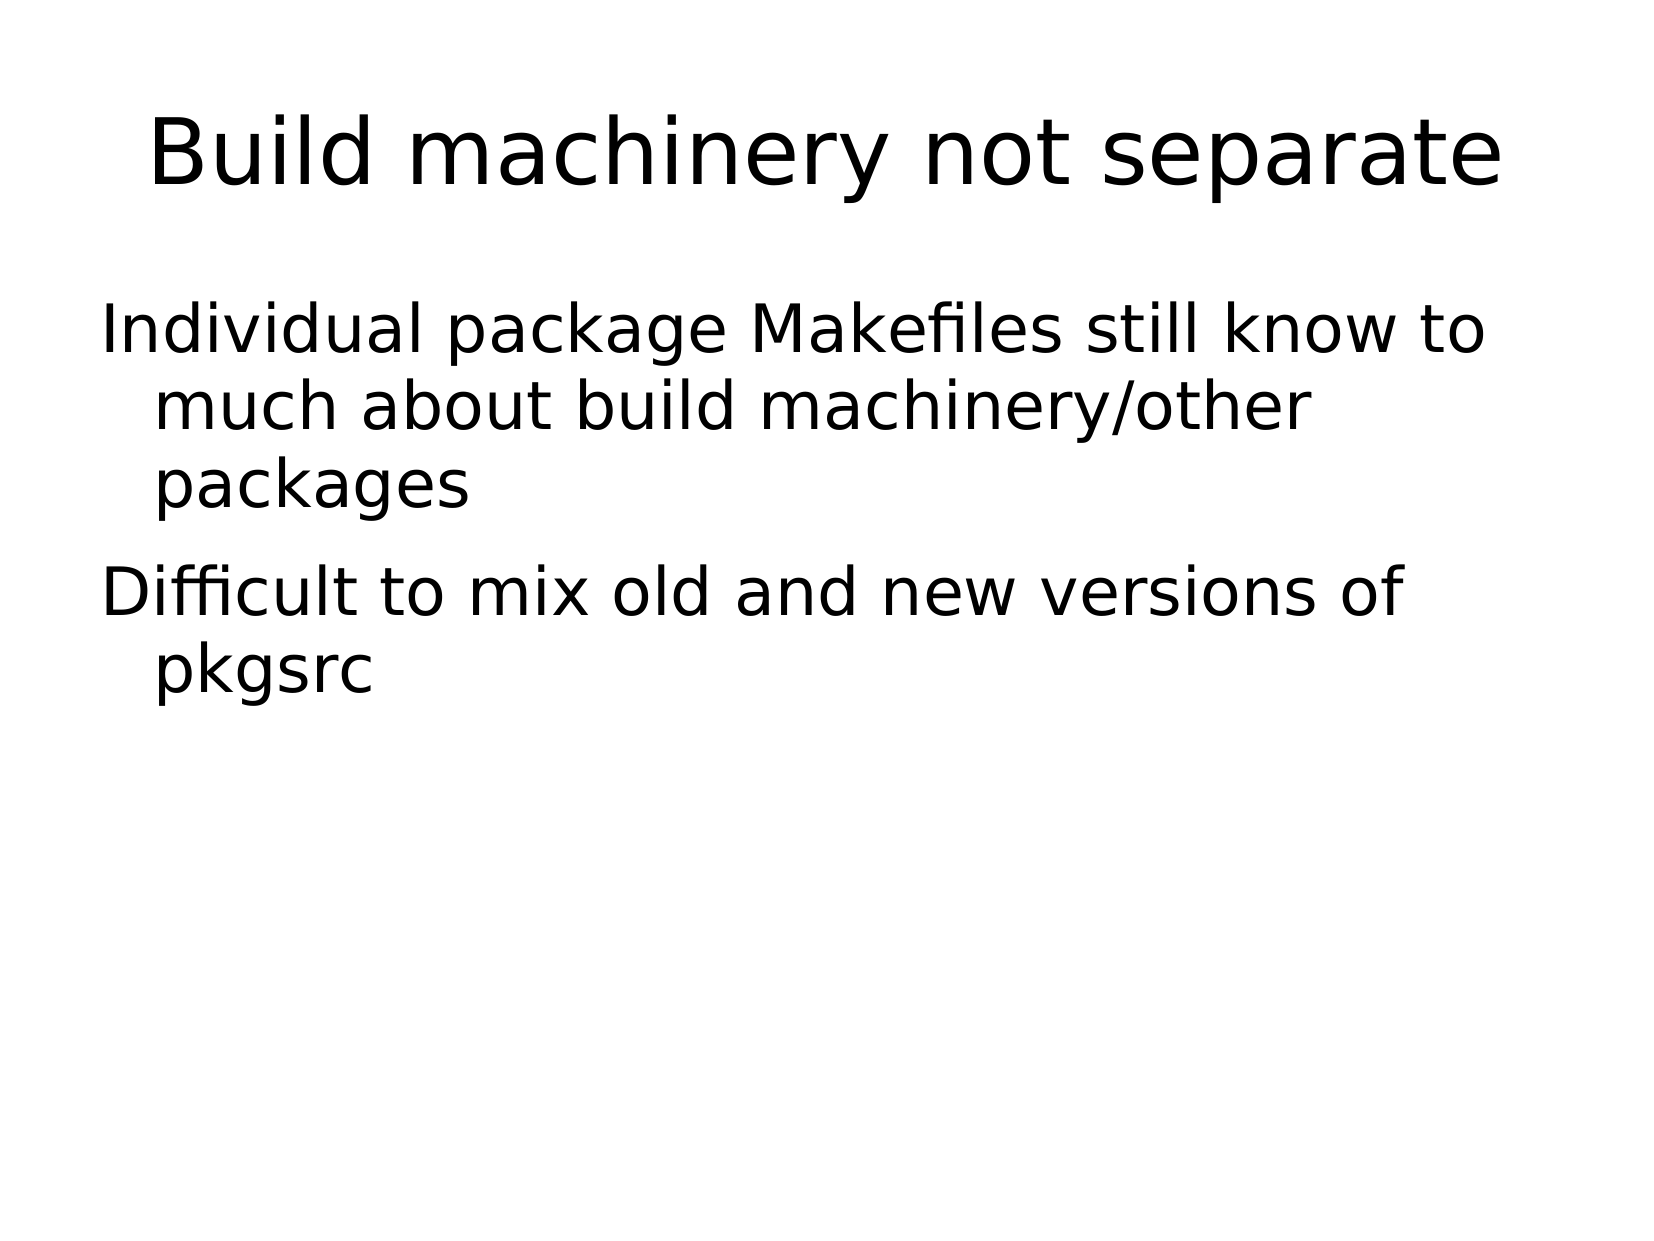

# Build machinery not separate
Individual package Makefiles still know to much about build machinery/other packages
Difficult to mix old and new versions of pkgsrc